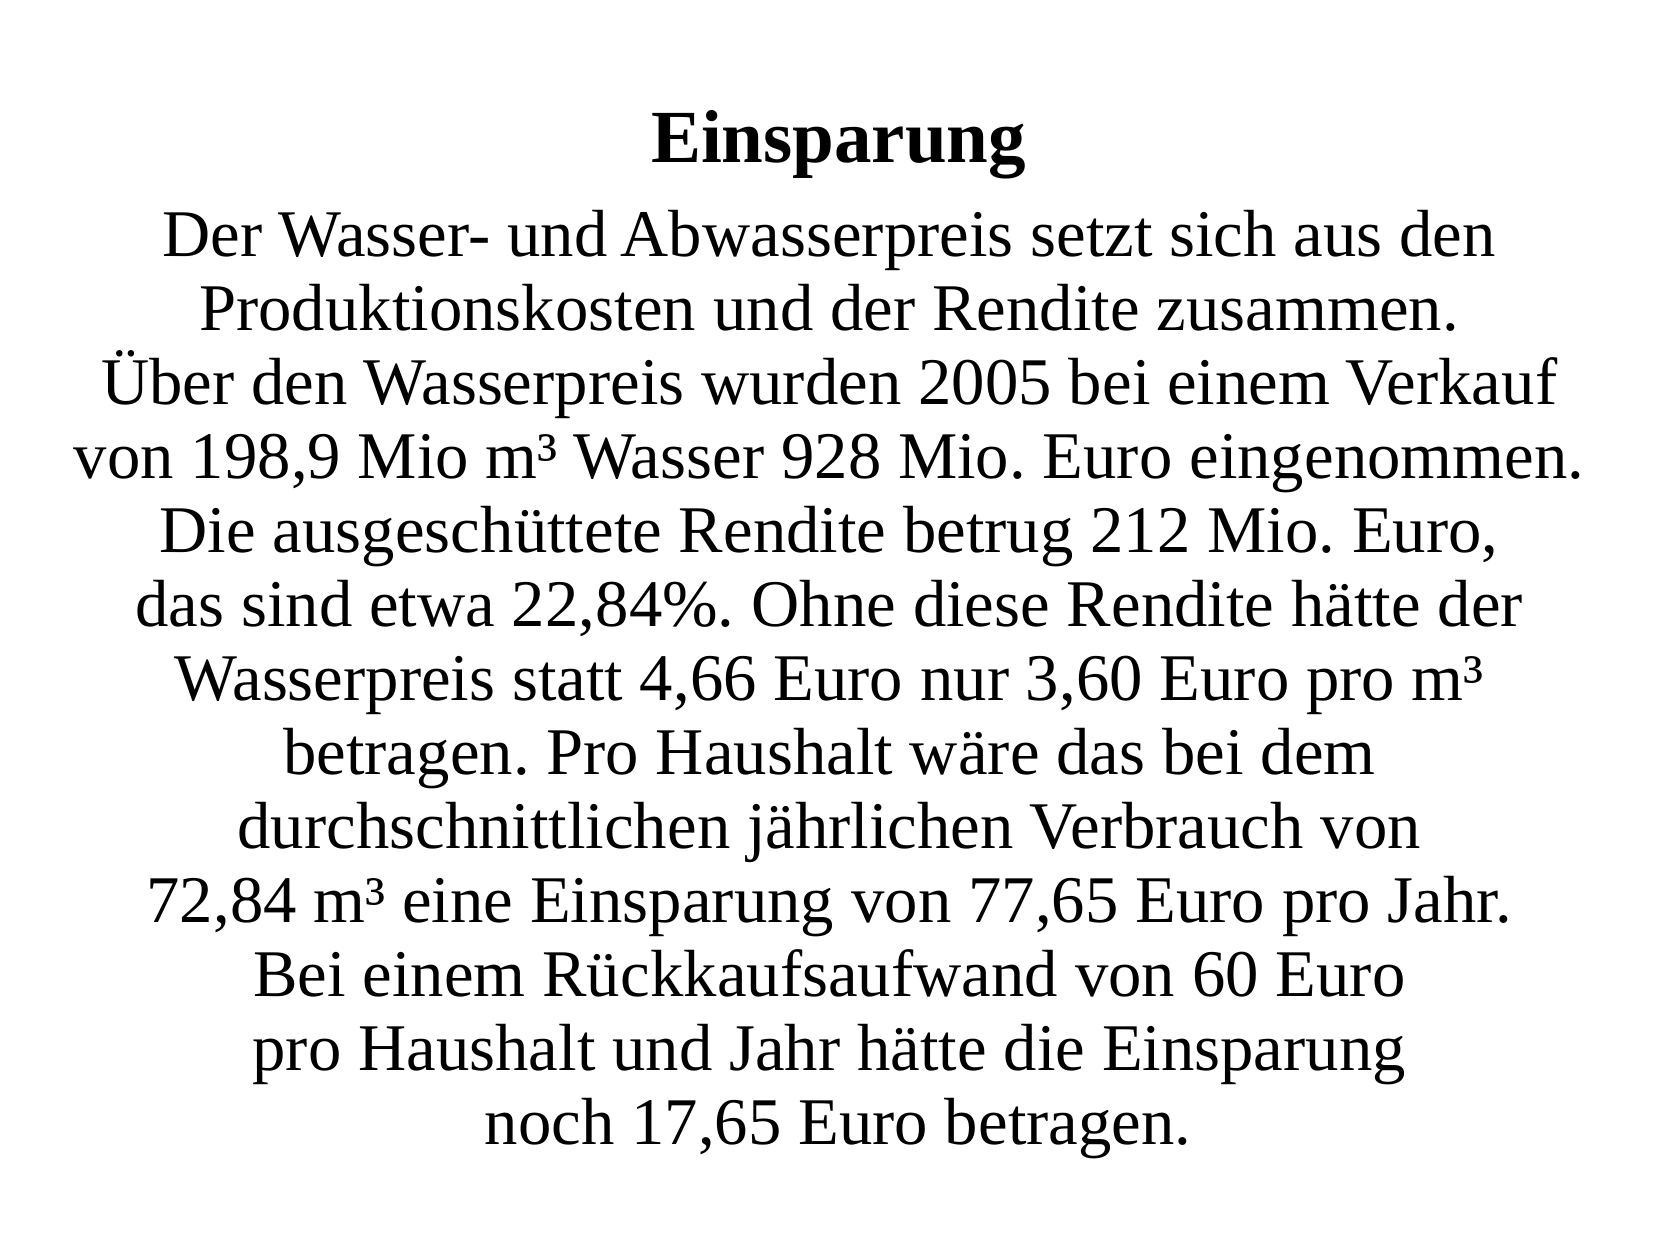

Einsparung
Der Wasser- und Abwasserpreis setzt sich aus den
Produktionskosten und der Rendite zusammen.
Über den Wasserpreis wurden 2005 bei einem Verkauf
von 198,9 Mio m³ Wasser 928 Mio. Euro eingenommen.
Die ausgeschüttete Rendite betrug 212 Mio. Euro,
das sind etwa 22,84%. Ohne diese Rendite hätte der
Wasserpreis statt 4,66 Euro nur 3,60 Euro pro m³
betragen. Pro Haushalt wäre das bei dem
durchschnittlichen jährlichen Verbrauch von
72,84 m³ eine Einsparung von 77,65 Euro pro Jahr.
Bei einem Rückkaufsaufwand von 60 Euro
pro Haushalt und Jahr hätte die Einsparung
noch 17,65 Euro betragen.